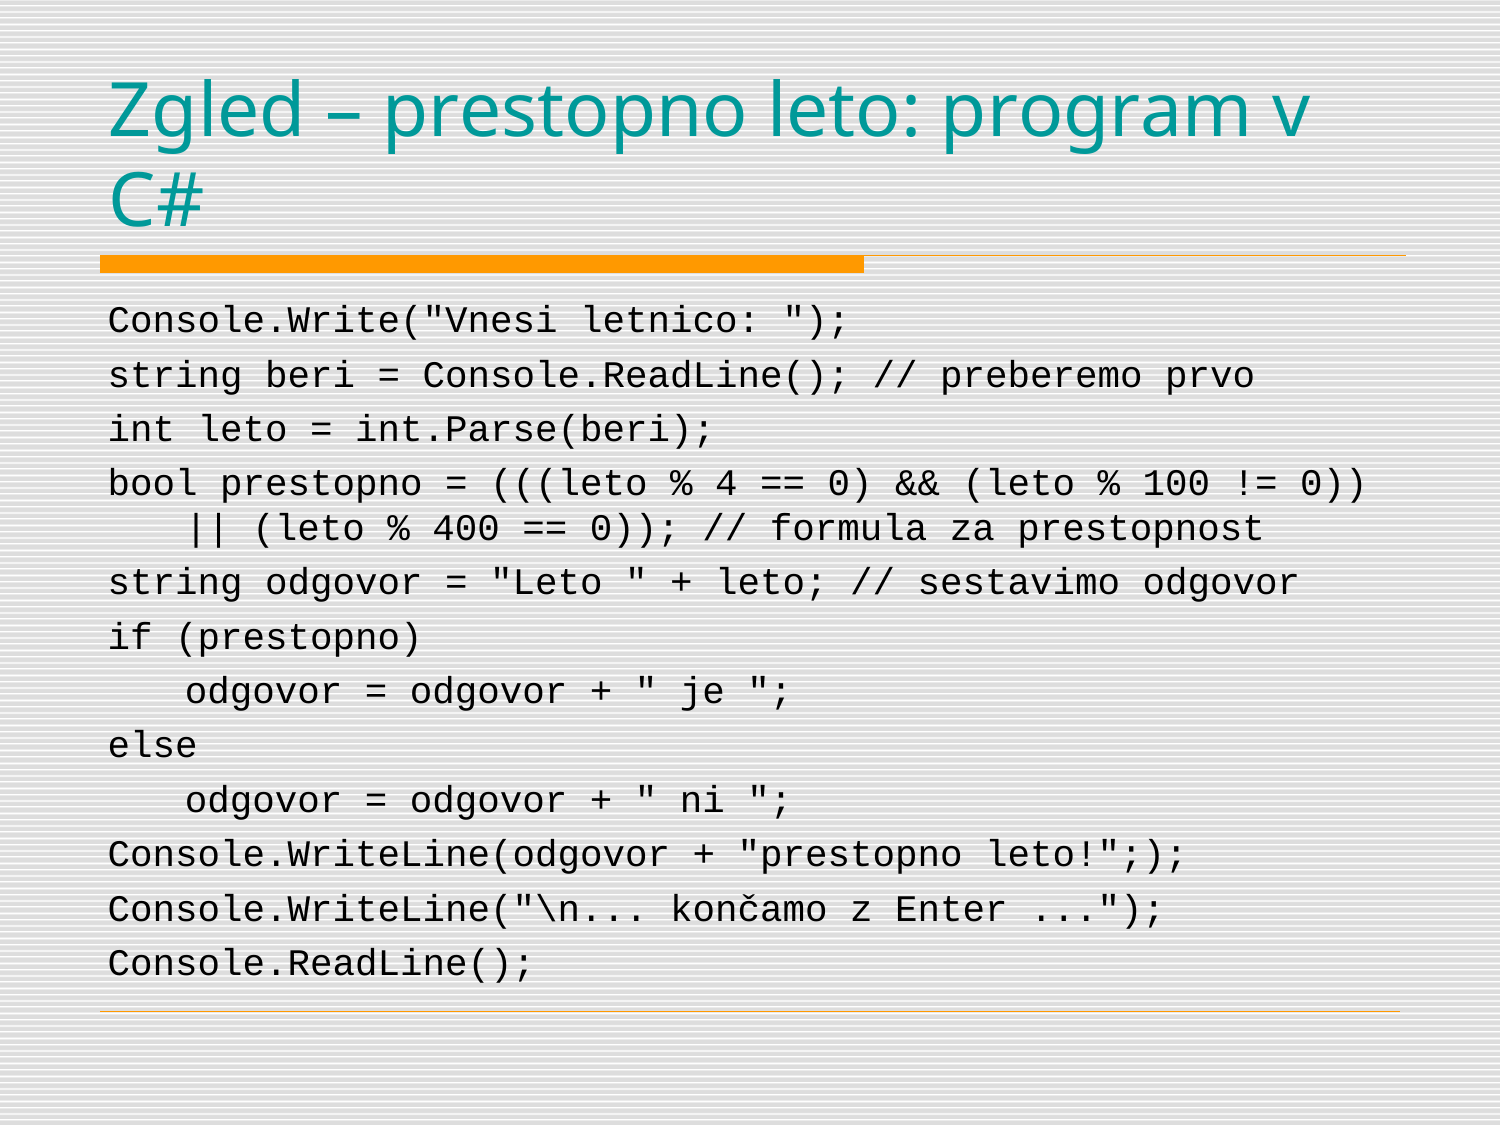

# Zgled – prestopno leto: program v C#
Console.Write("Vnesi letnico: ");
string beri = Console.ReadLine(); // preberemo prvo
int leto = int.Parse(beri);
bool prestopno = (((leto % 4 == 0) && (leto % 100 != 0)) || (leto % 400 == 0)); // formula za prestopnost
string odgovor = "Leto " + leto; // sestavimo odgovor
if (prestopno)
	odgovor = odgovor + " je ";
else
	odgovor = odgovor + " ni ";
Console.WriteLine(odgovor + "prestopno leto!";);
Console.WriteLine("\n... končamo z Enter ...");
Console.ReadLine();